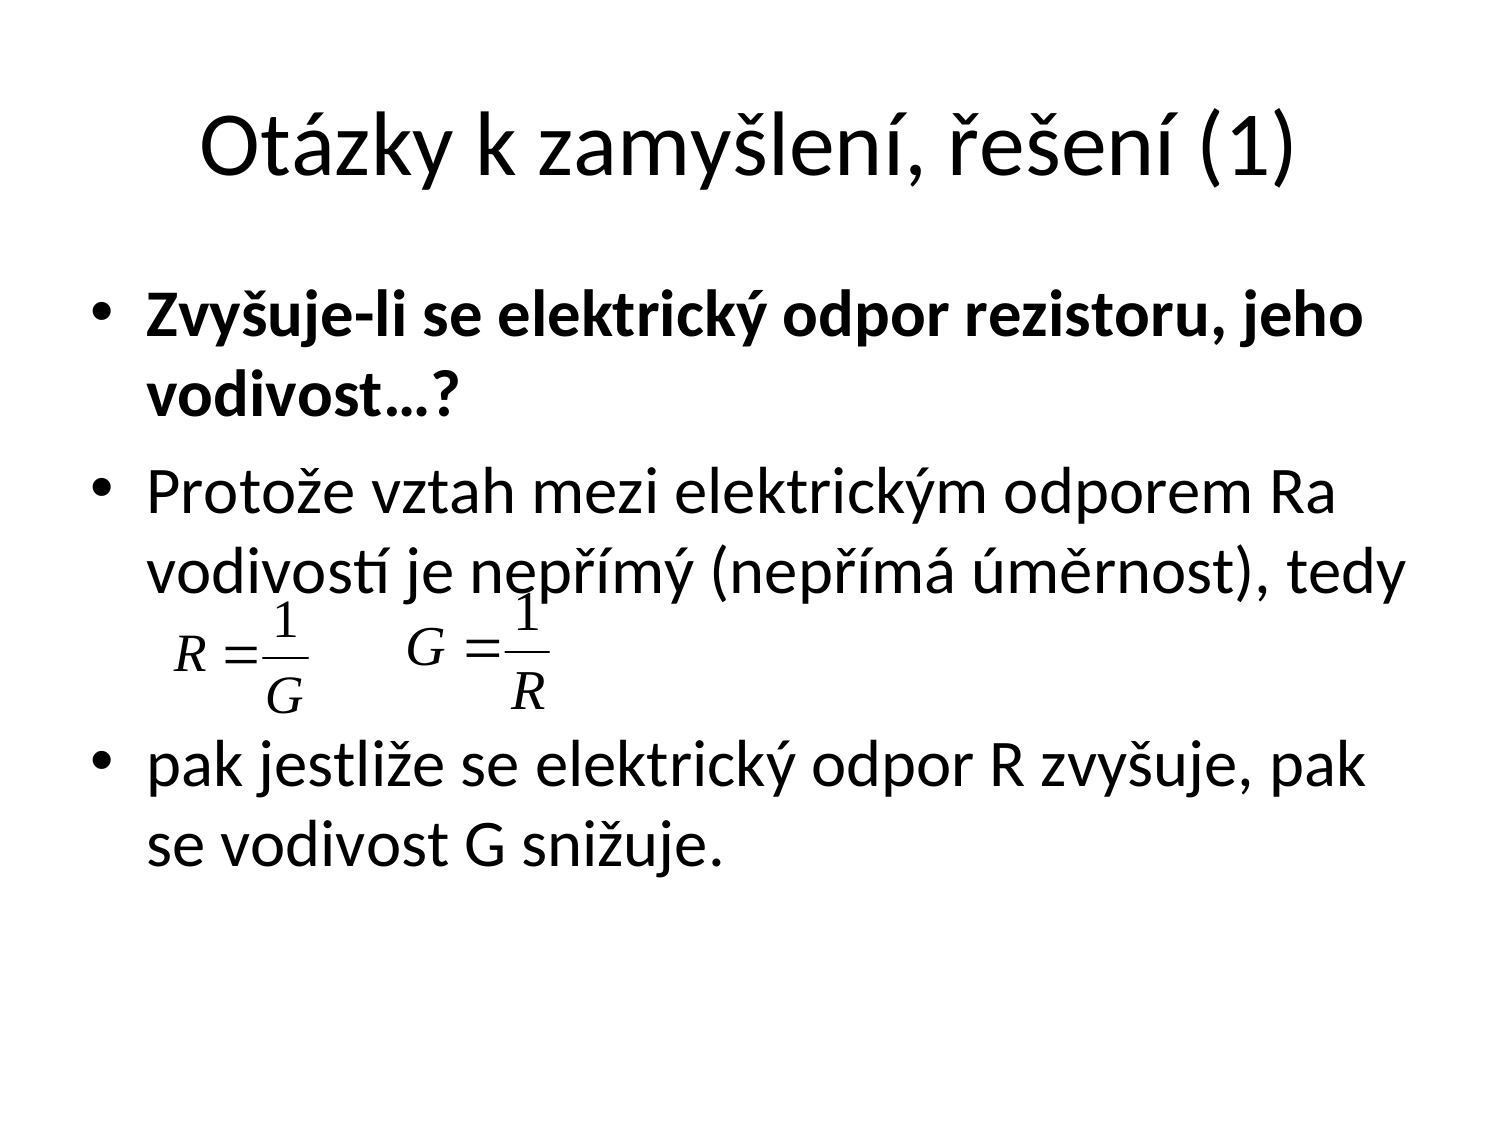

# Otázky k zamyšlení, řešení (1)
Zvyšuje-li se elektrický odpor rezistoru, jeho vodivost…?
Protože vztah mezi elektrickým odporem Ra vodivostí je nepřímý (nepřímá úměrnost), tedy
pak jestliže se elektrický odpor R zvyšuje, pak se vodivost G snižuje.